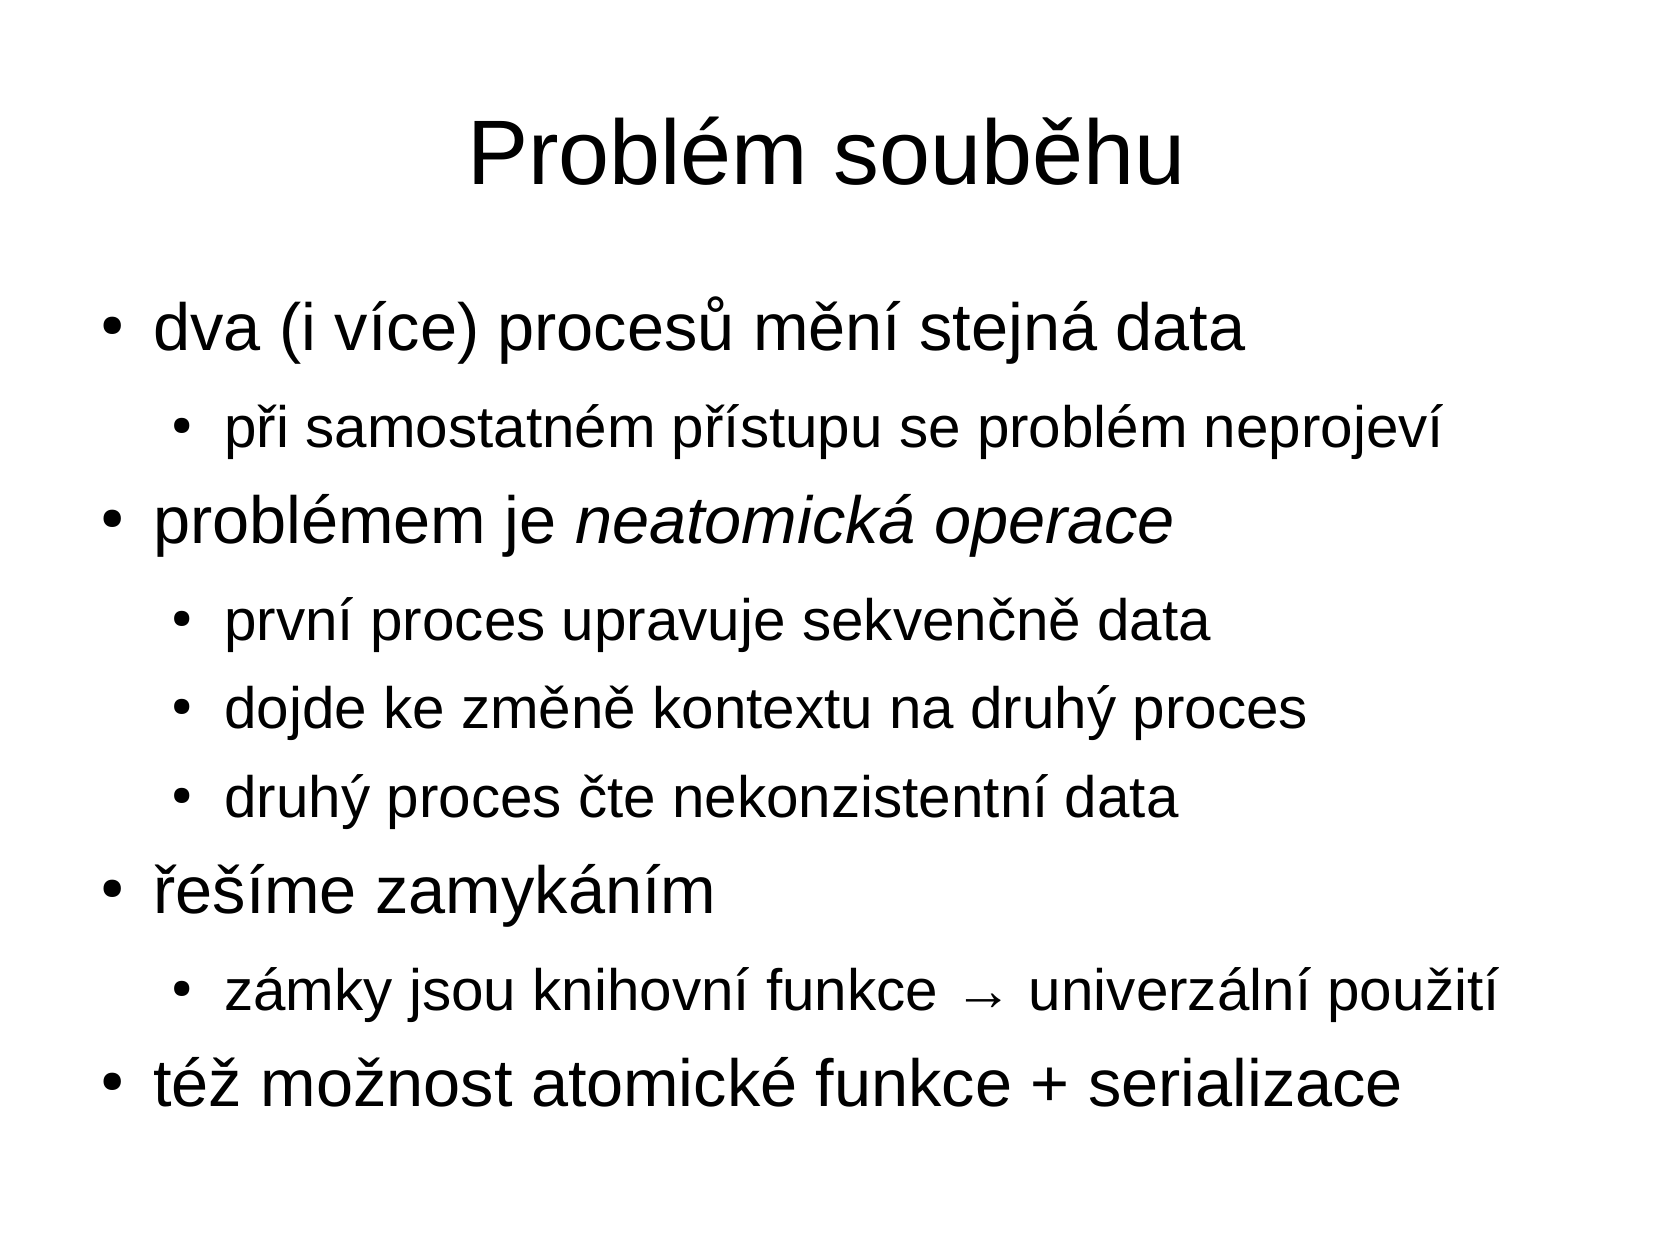

# Problém souběhu
dva (i více) procesů mění stejná data
při samostatném přístupu se problém neprojeví
problémem je neatomická operace
první proces upravuje sekvenčně data
dojde ke změně kontextu na druhý proces
druhý proces čte nekonzistentní data
řešíme zamykáním
zámky jsou knihovní funkce → univerzální použití
též možnost atomické funkce + serializace